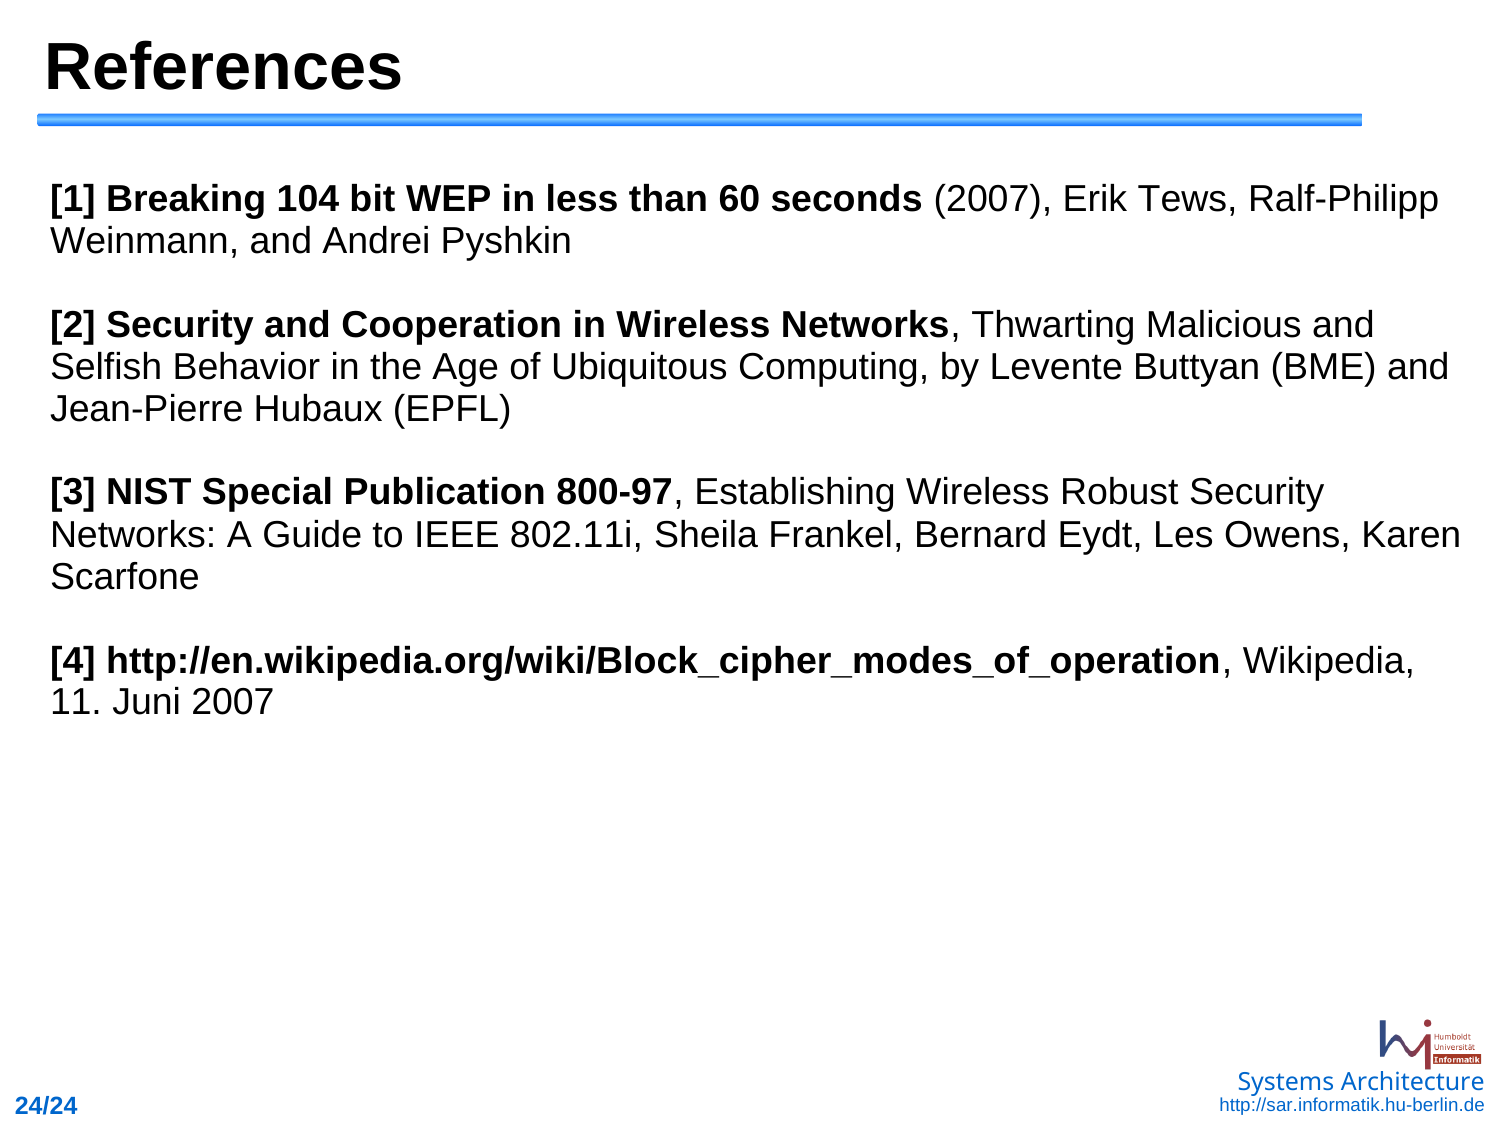

# References
[1] Breaking 104 bit WEP in less than 60 seconds (2007), Erik Tews, Ralf-Philipp Weinmann, and Andrei Pyshkin
[2] Security and Cooperation in Wireless Networks, Thwarting Malicious and Selfish Behavior in the Age of Ubiquitous Computing, by Levente Buttyan (BME) and Jean-Pierre Hubaux (EPFL)
[3] NIST Special Publication 800-97, Establishing Wireless Robust Security Networks: A Guide to IEEE 802.11i, Sheila Frankel, Bernard Eydt, Les Owens, Karen Scarfone
[4] http://en.wikipedia.org/wiki/Block_cipher_modes_of_operation, Wikipedia, 11. Juni 2007